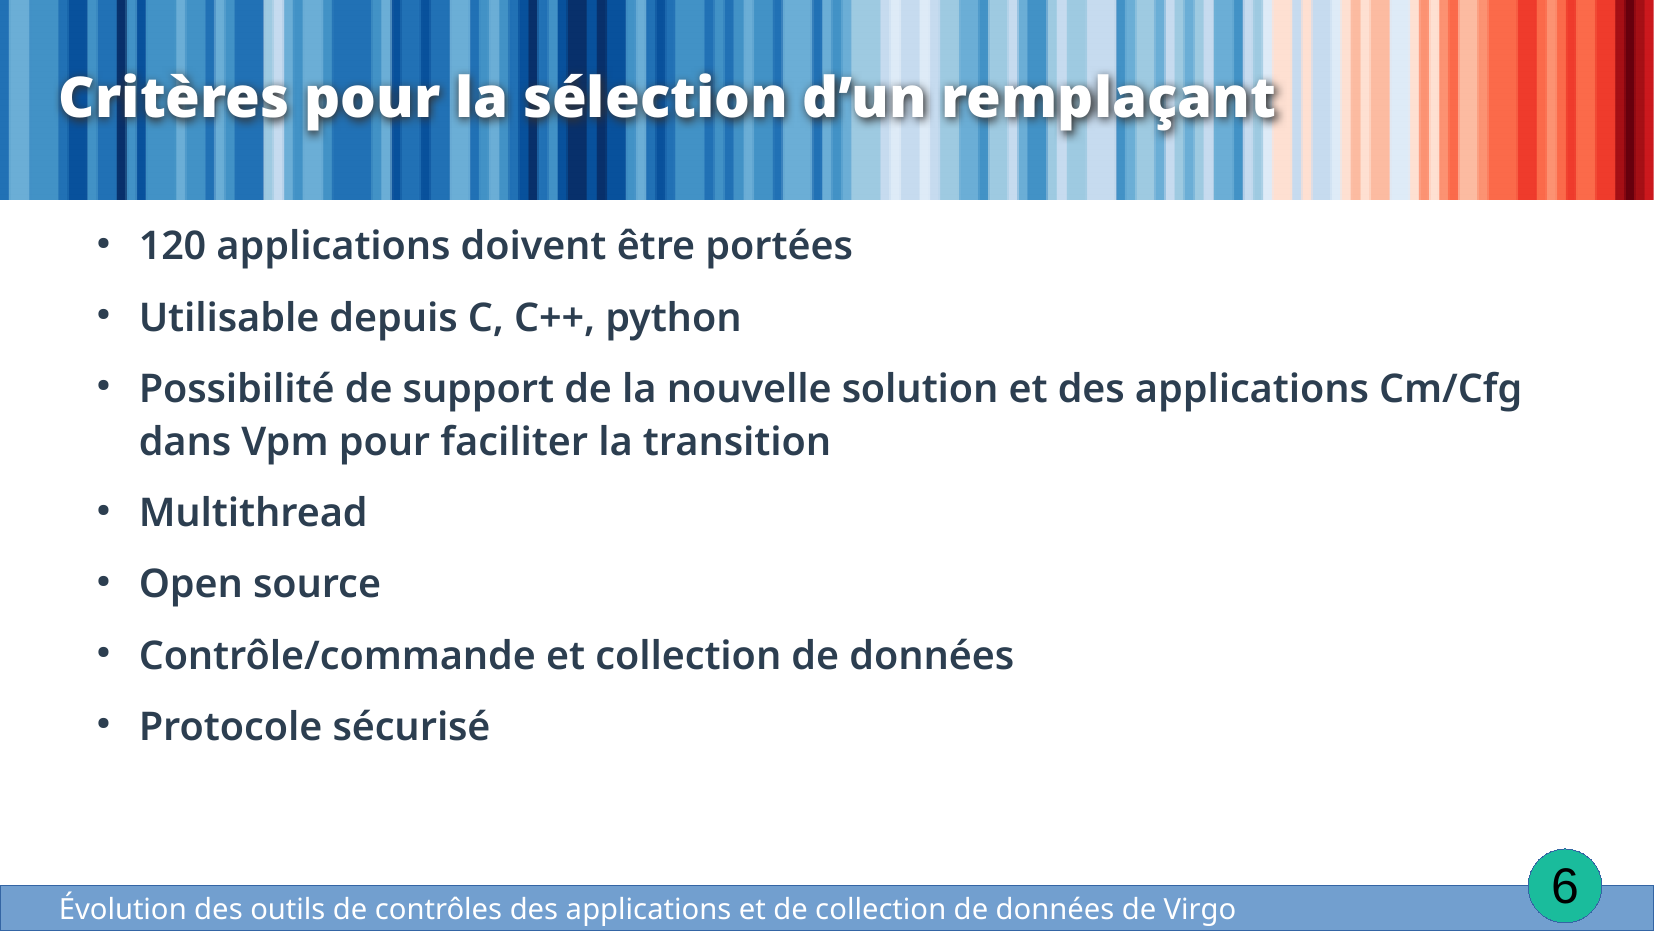

# Critères pour la sélection d’un remplaçant
120 applications doivent être portées
Utilisable depuis C, C++, python
Possibilité de support de la nouvelle solution et des applications Cm/Cfg dans Vpm pour faciliter la transition
Multithread
Open source
Contrôle/commande et collection de données
Protocole sécurisé
Évolution des outils de contrôles des applications et de collection de données de Virgo